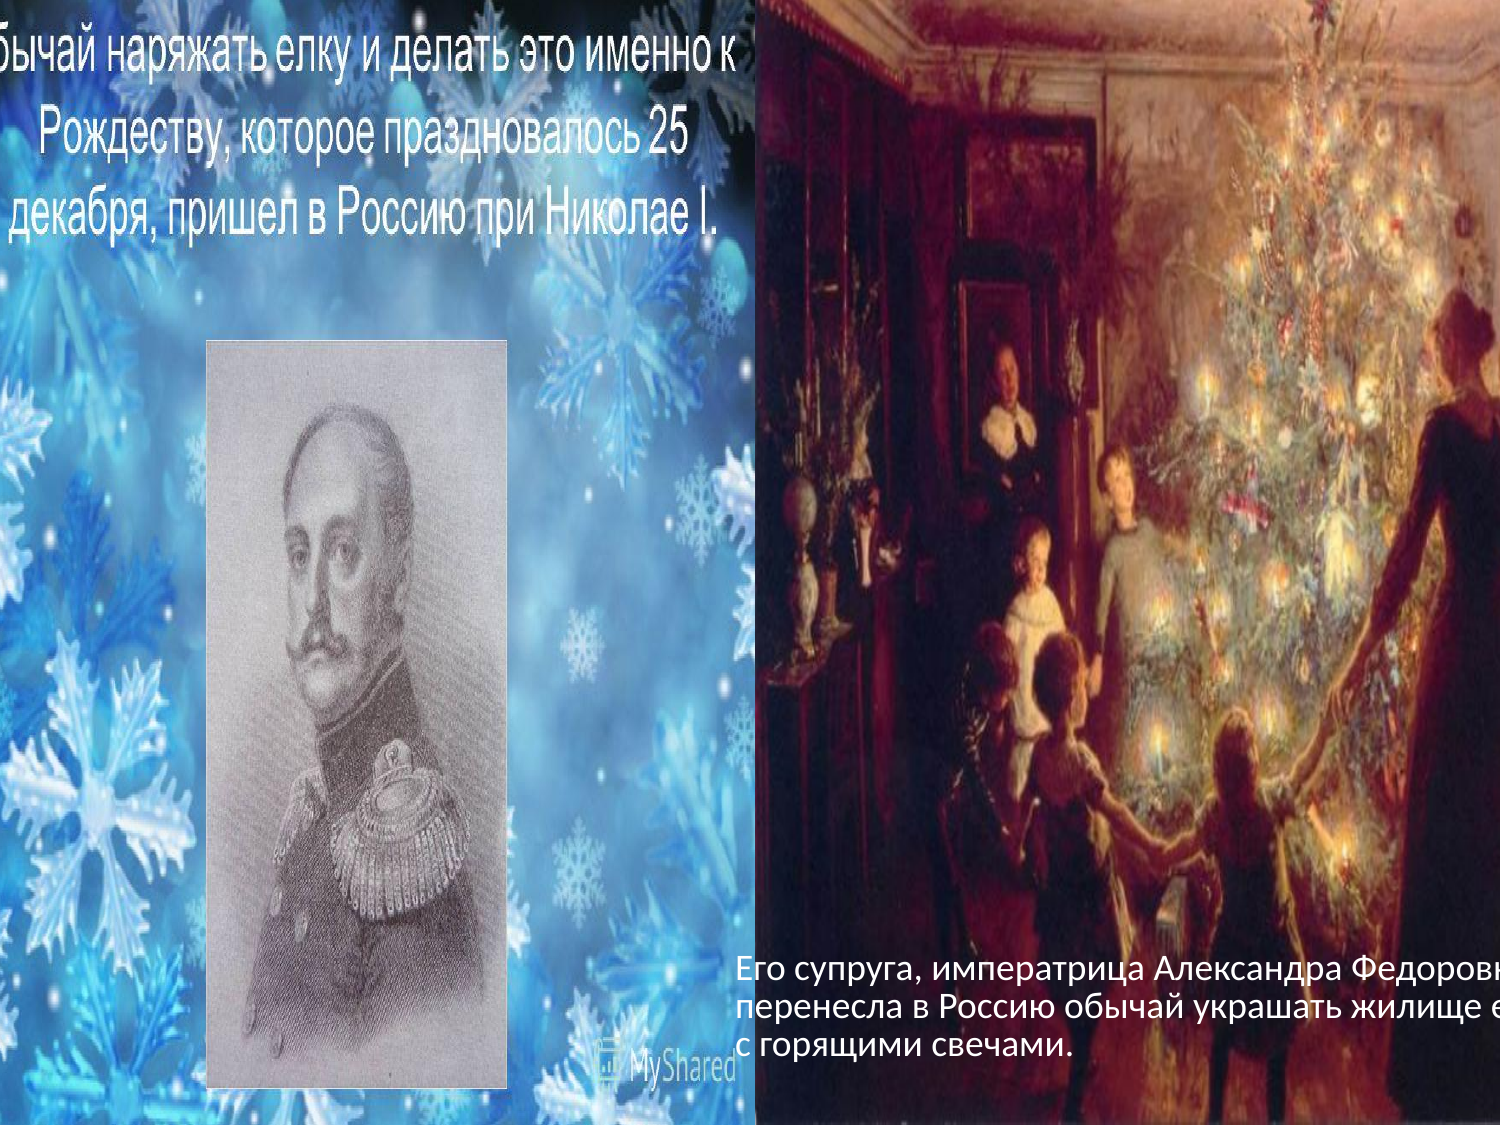

Его супруга, императрица Александра Федоровна, перенесла в Россию обычай украшать жилище елочкой с горящими свечами.